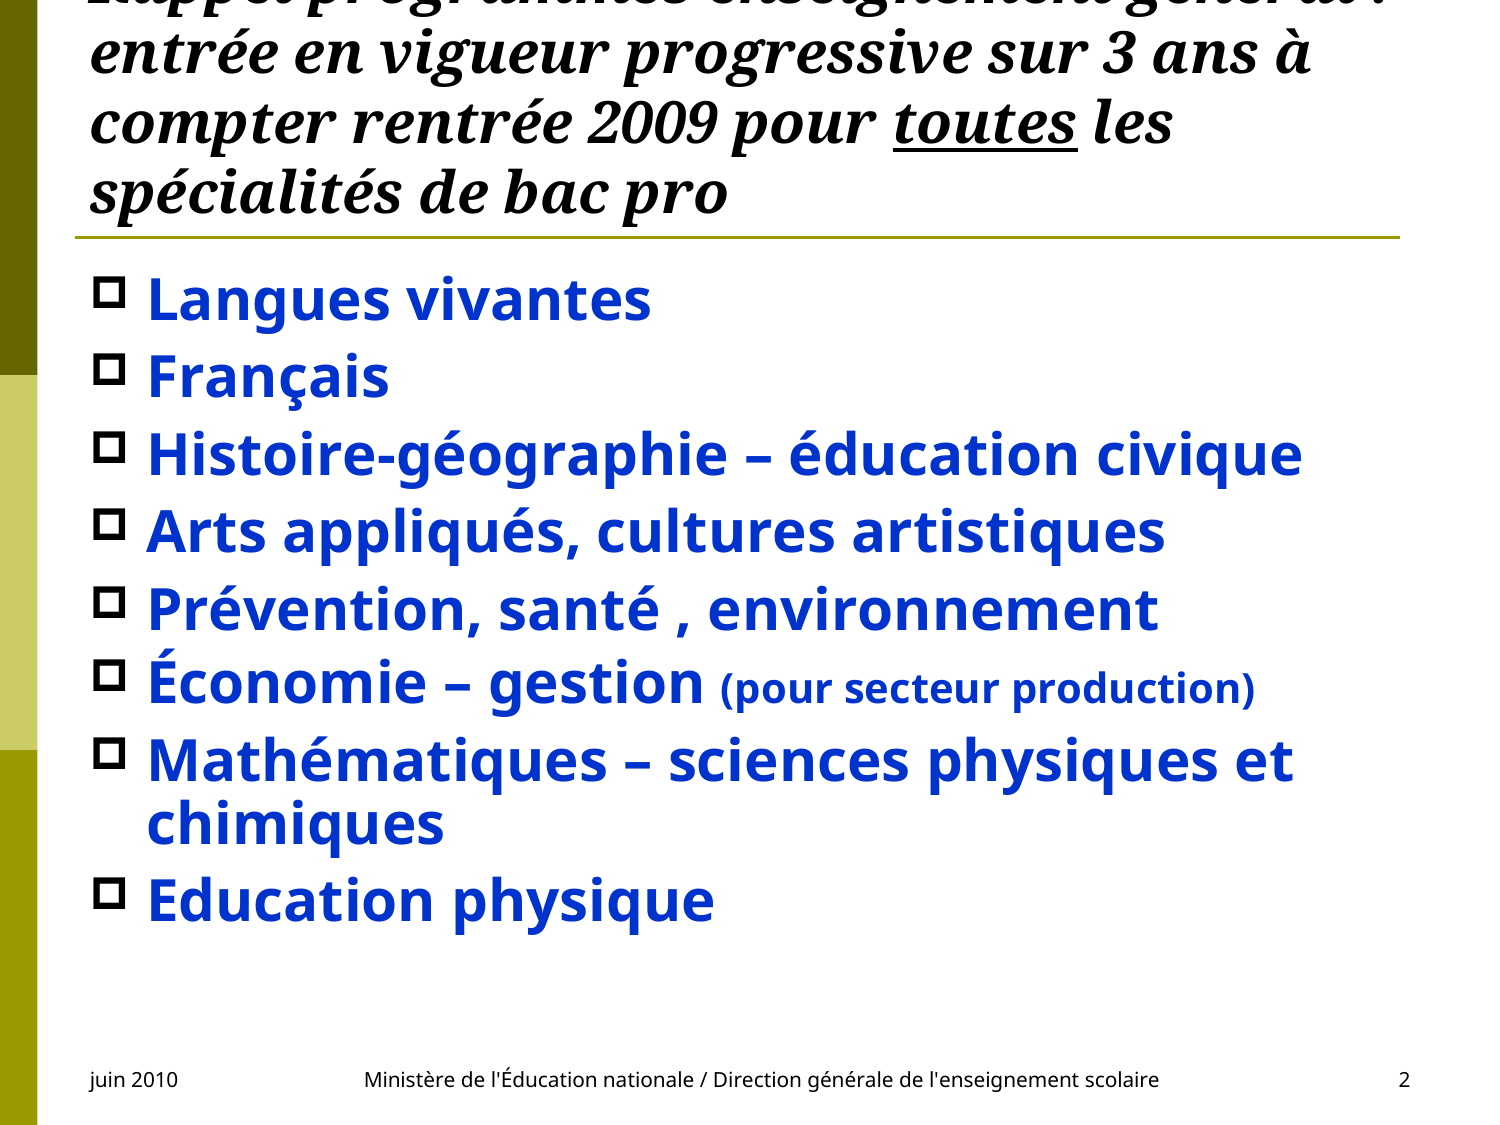

# Rappel programmes enseignement général : entrée en vigueur progressive sur 3 ans à compter rentrée 2009 pour toutes les spécialités de bac pro
Langues vivantes
Français
Histoire-géographie – éducation civique
Arts appliqués, cultures artistiques
Prévention, santé , environnement
Économie – gestion (pour secteur production)
Mathématiques – sciences physiques et chimiques
Education physique
juin 2010
Ministère de l'Éducation nationale / Direction générale de l'enseignement scolaire
2